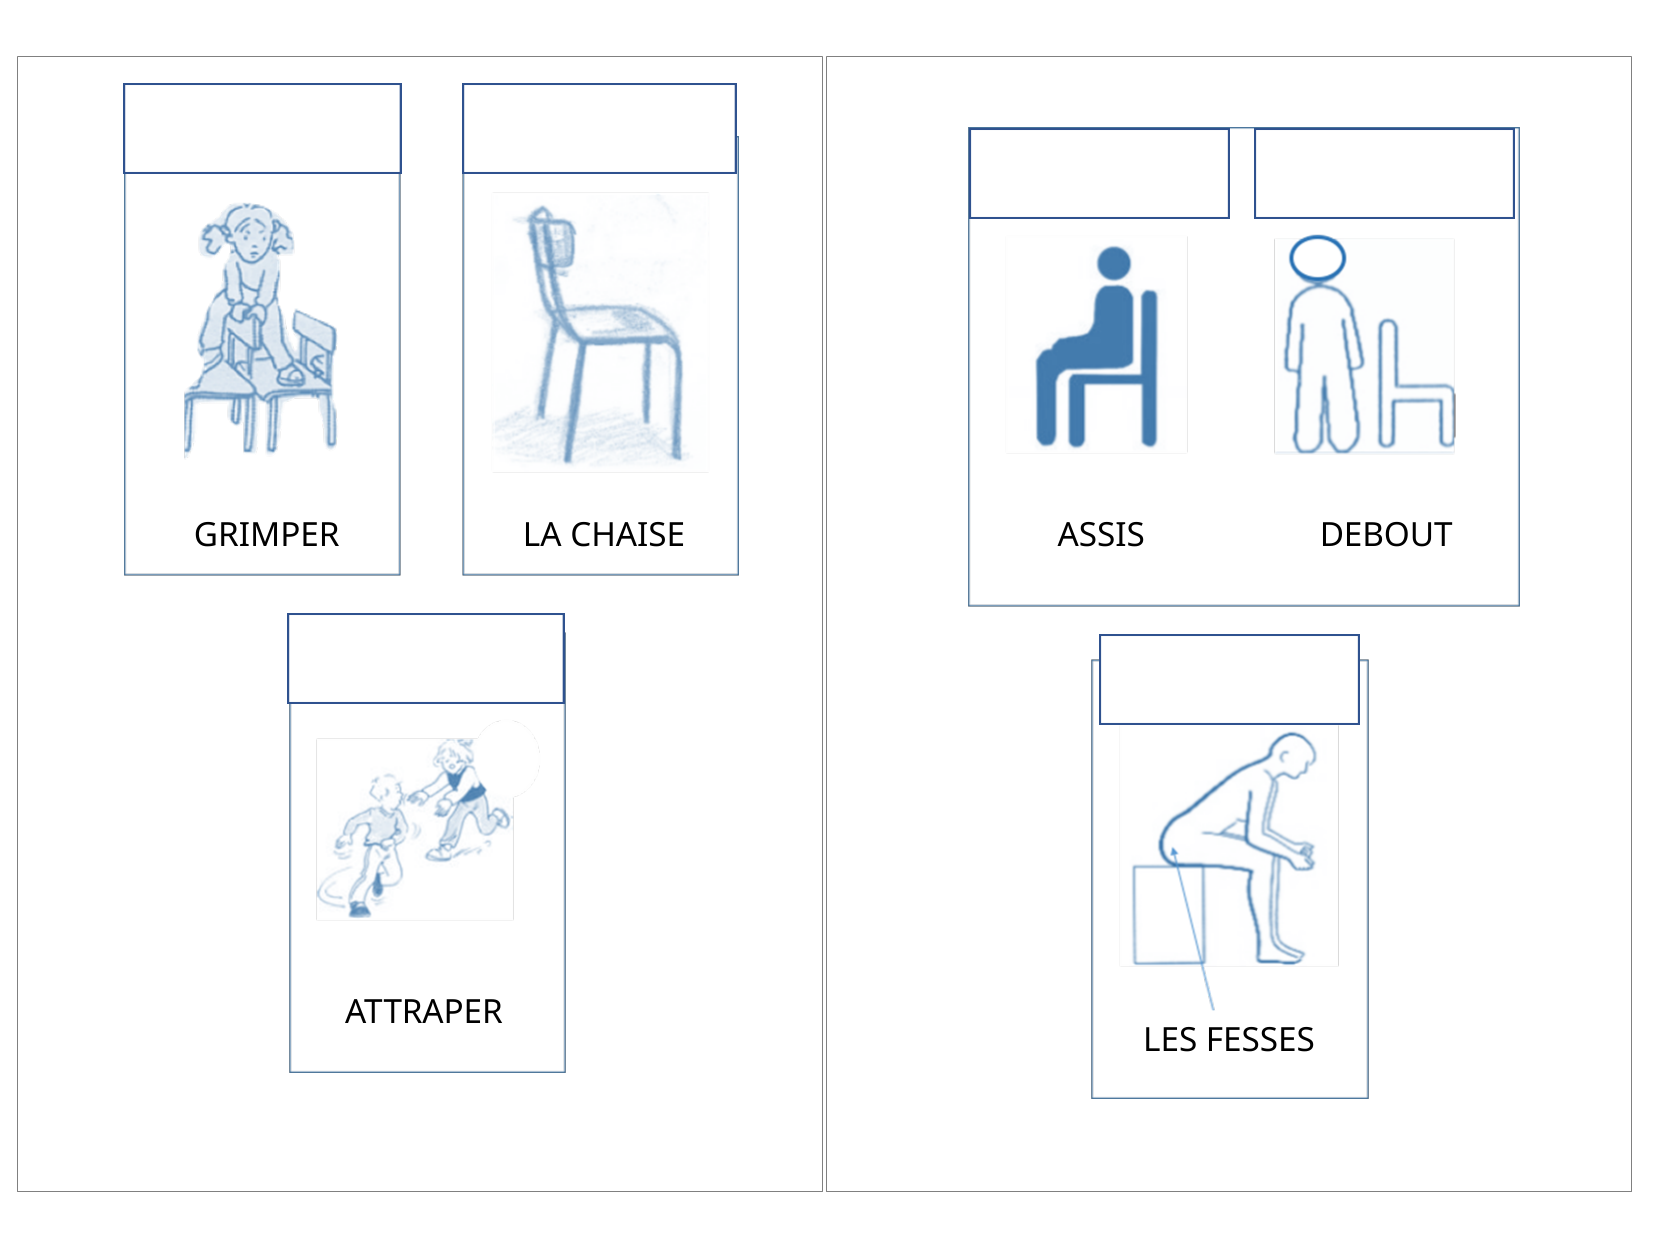

GRIMPER
LA CHAISE
ASSIS
DEBOUT
ATTRAPER
LES FESSES